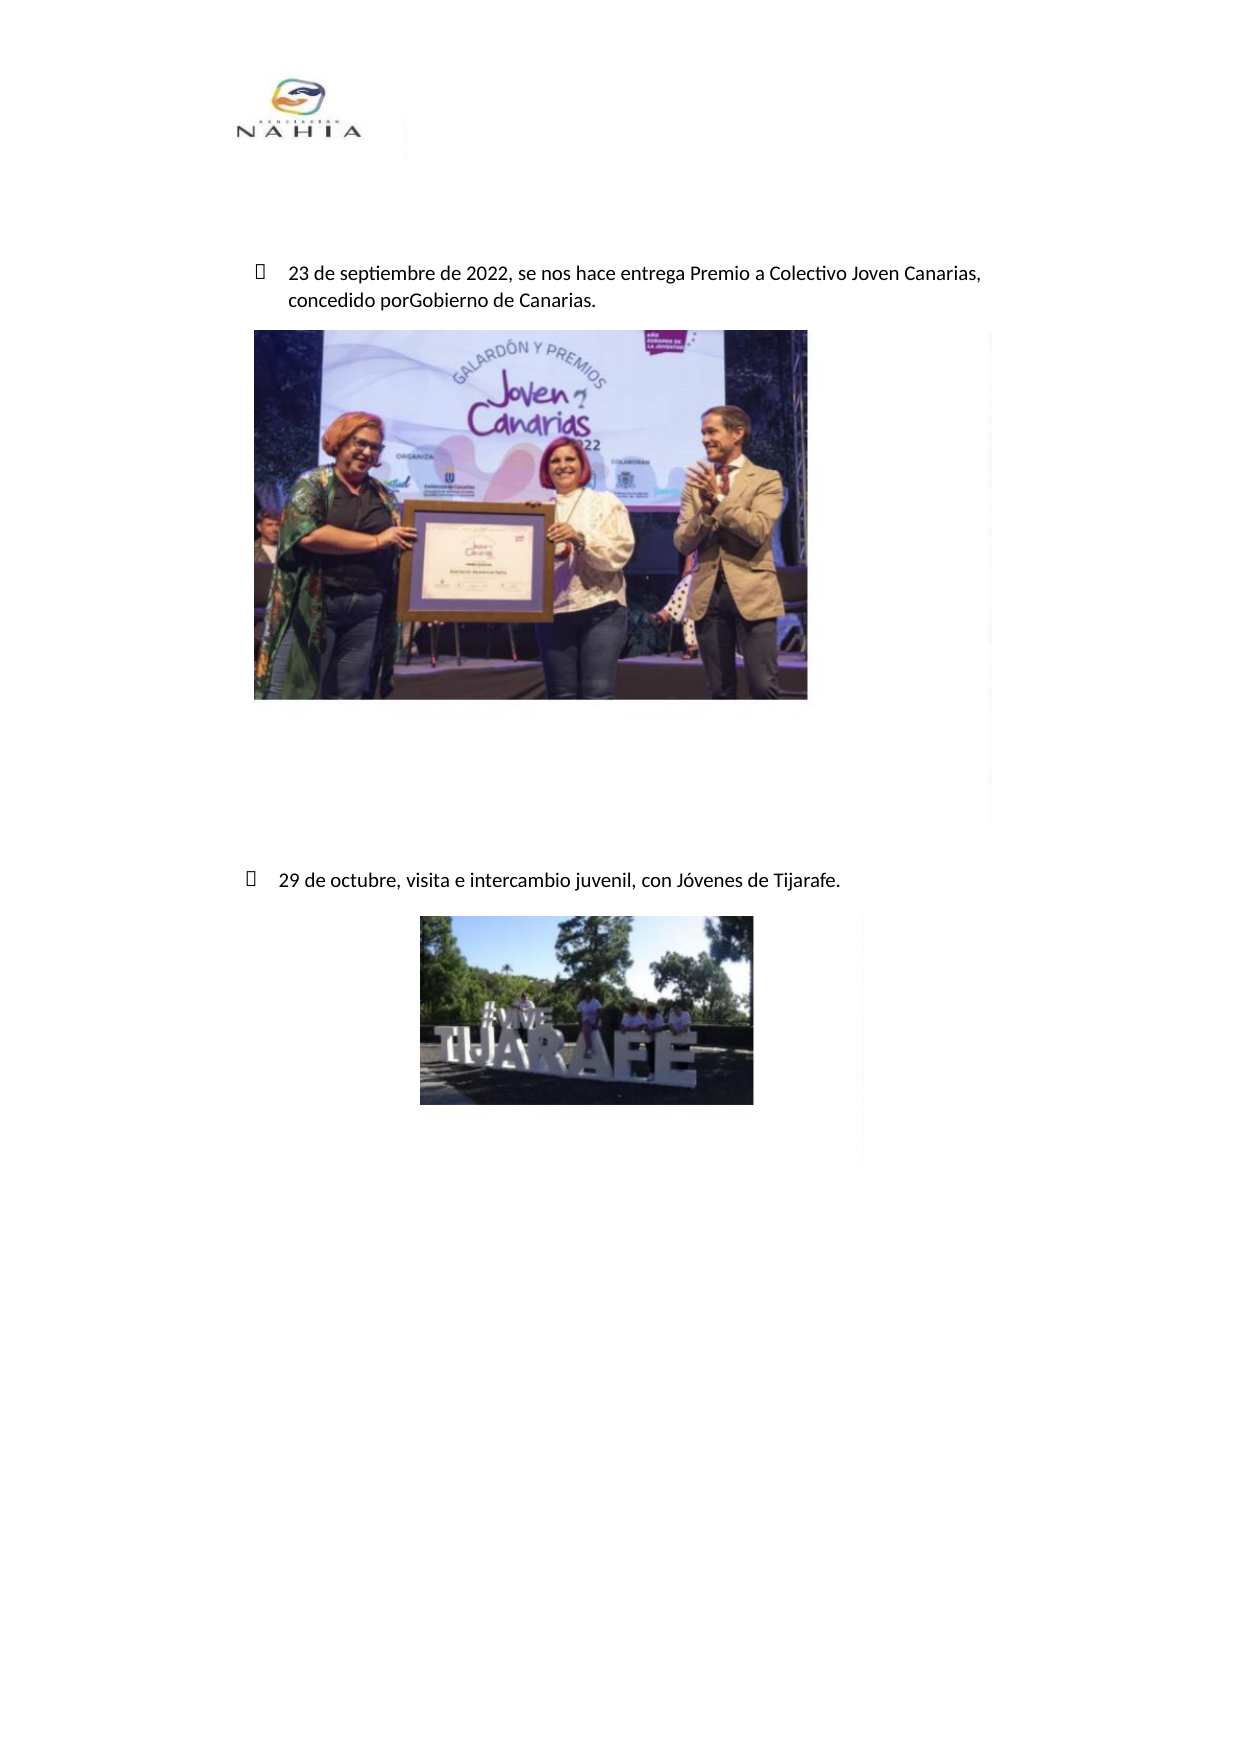


23 de septiembre de 2022, se nos hace entrega Premio a Colectivo Joven Canarias,
concedido porGobierno de Canarias.

29 de octubre, visita e intercambio juvenil, con Jóvenes de Tijarafe.